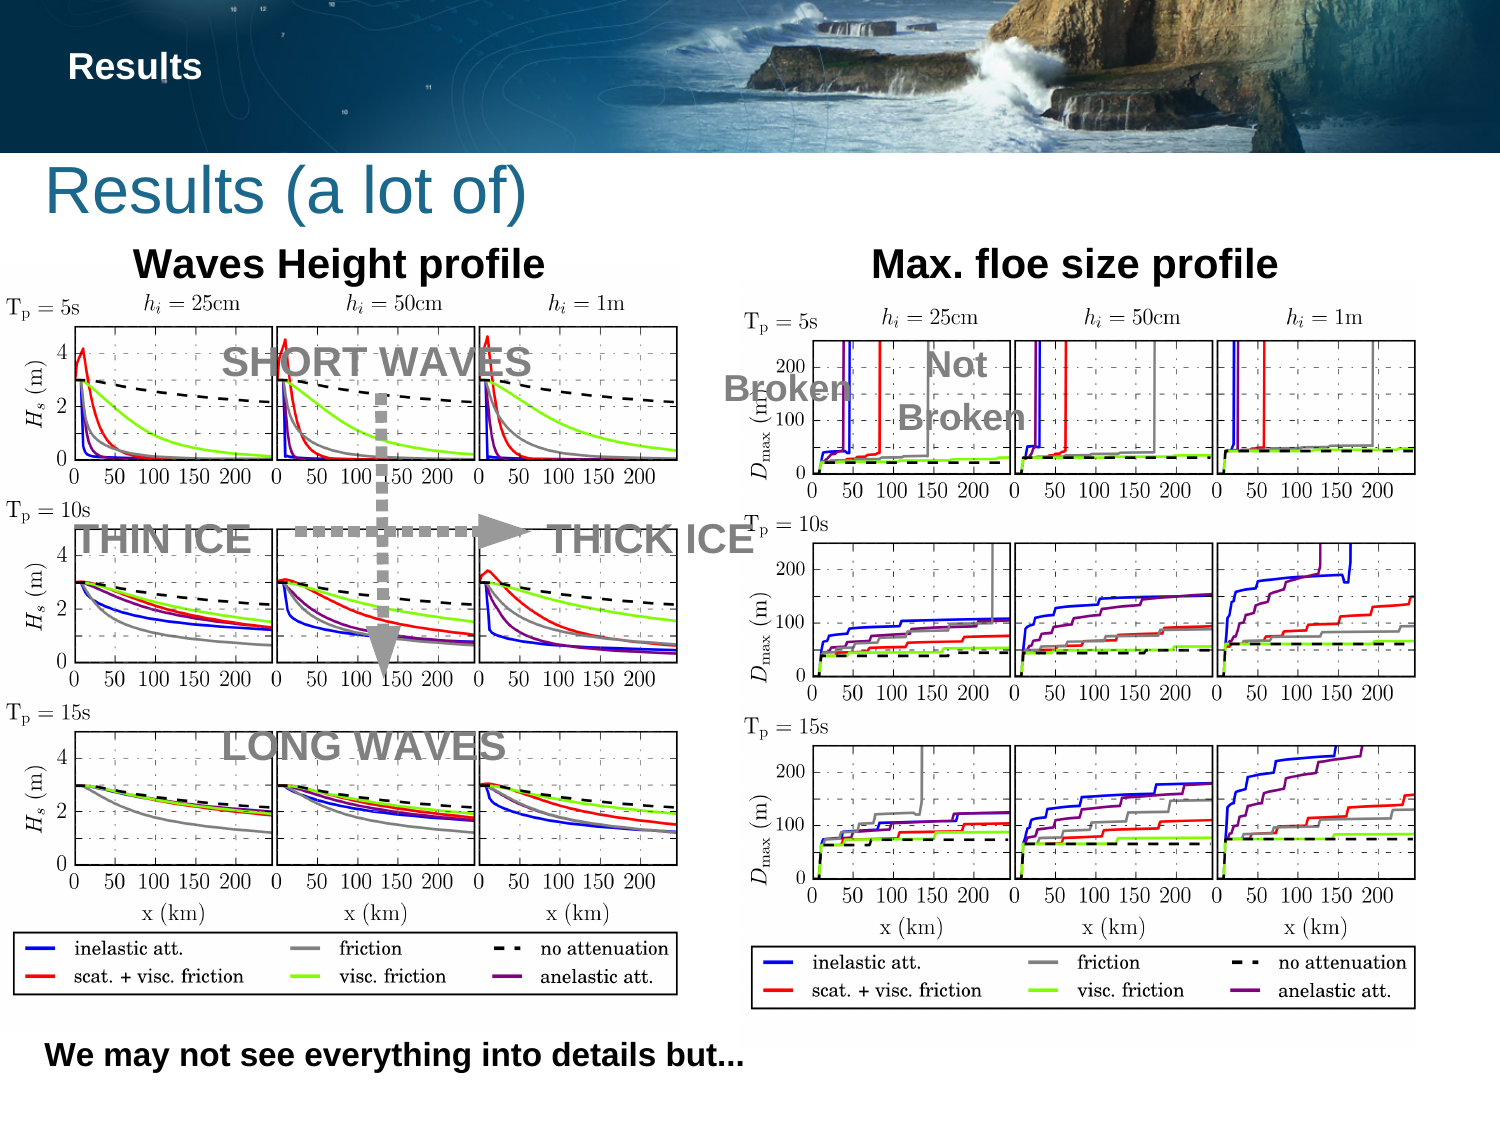

Results
# Results (a lot of)
Waves Height profile
Max. floe size profile
SHORT WAVES
Not
Broken
Broken
THIN ICE
THICK ICE
LONG WAVES
We may not see everything into details but...